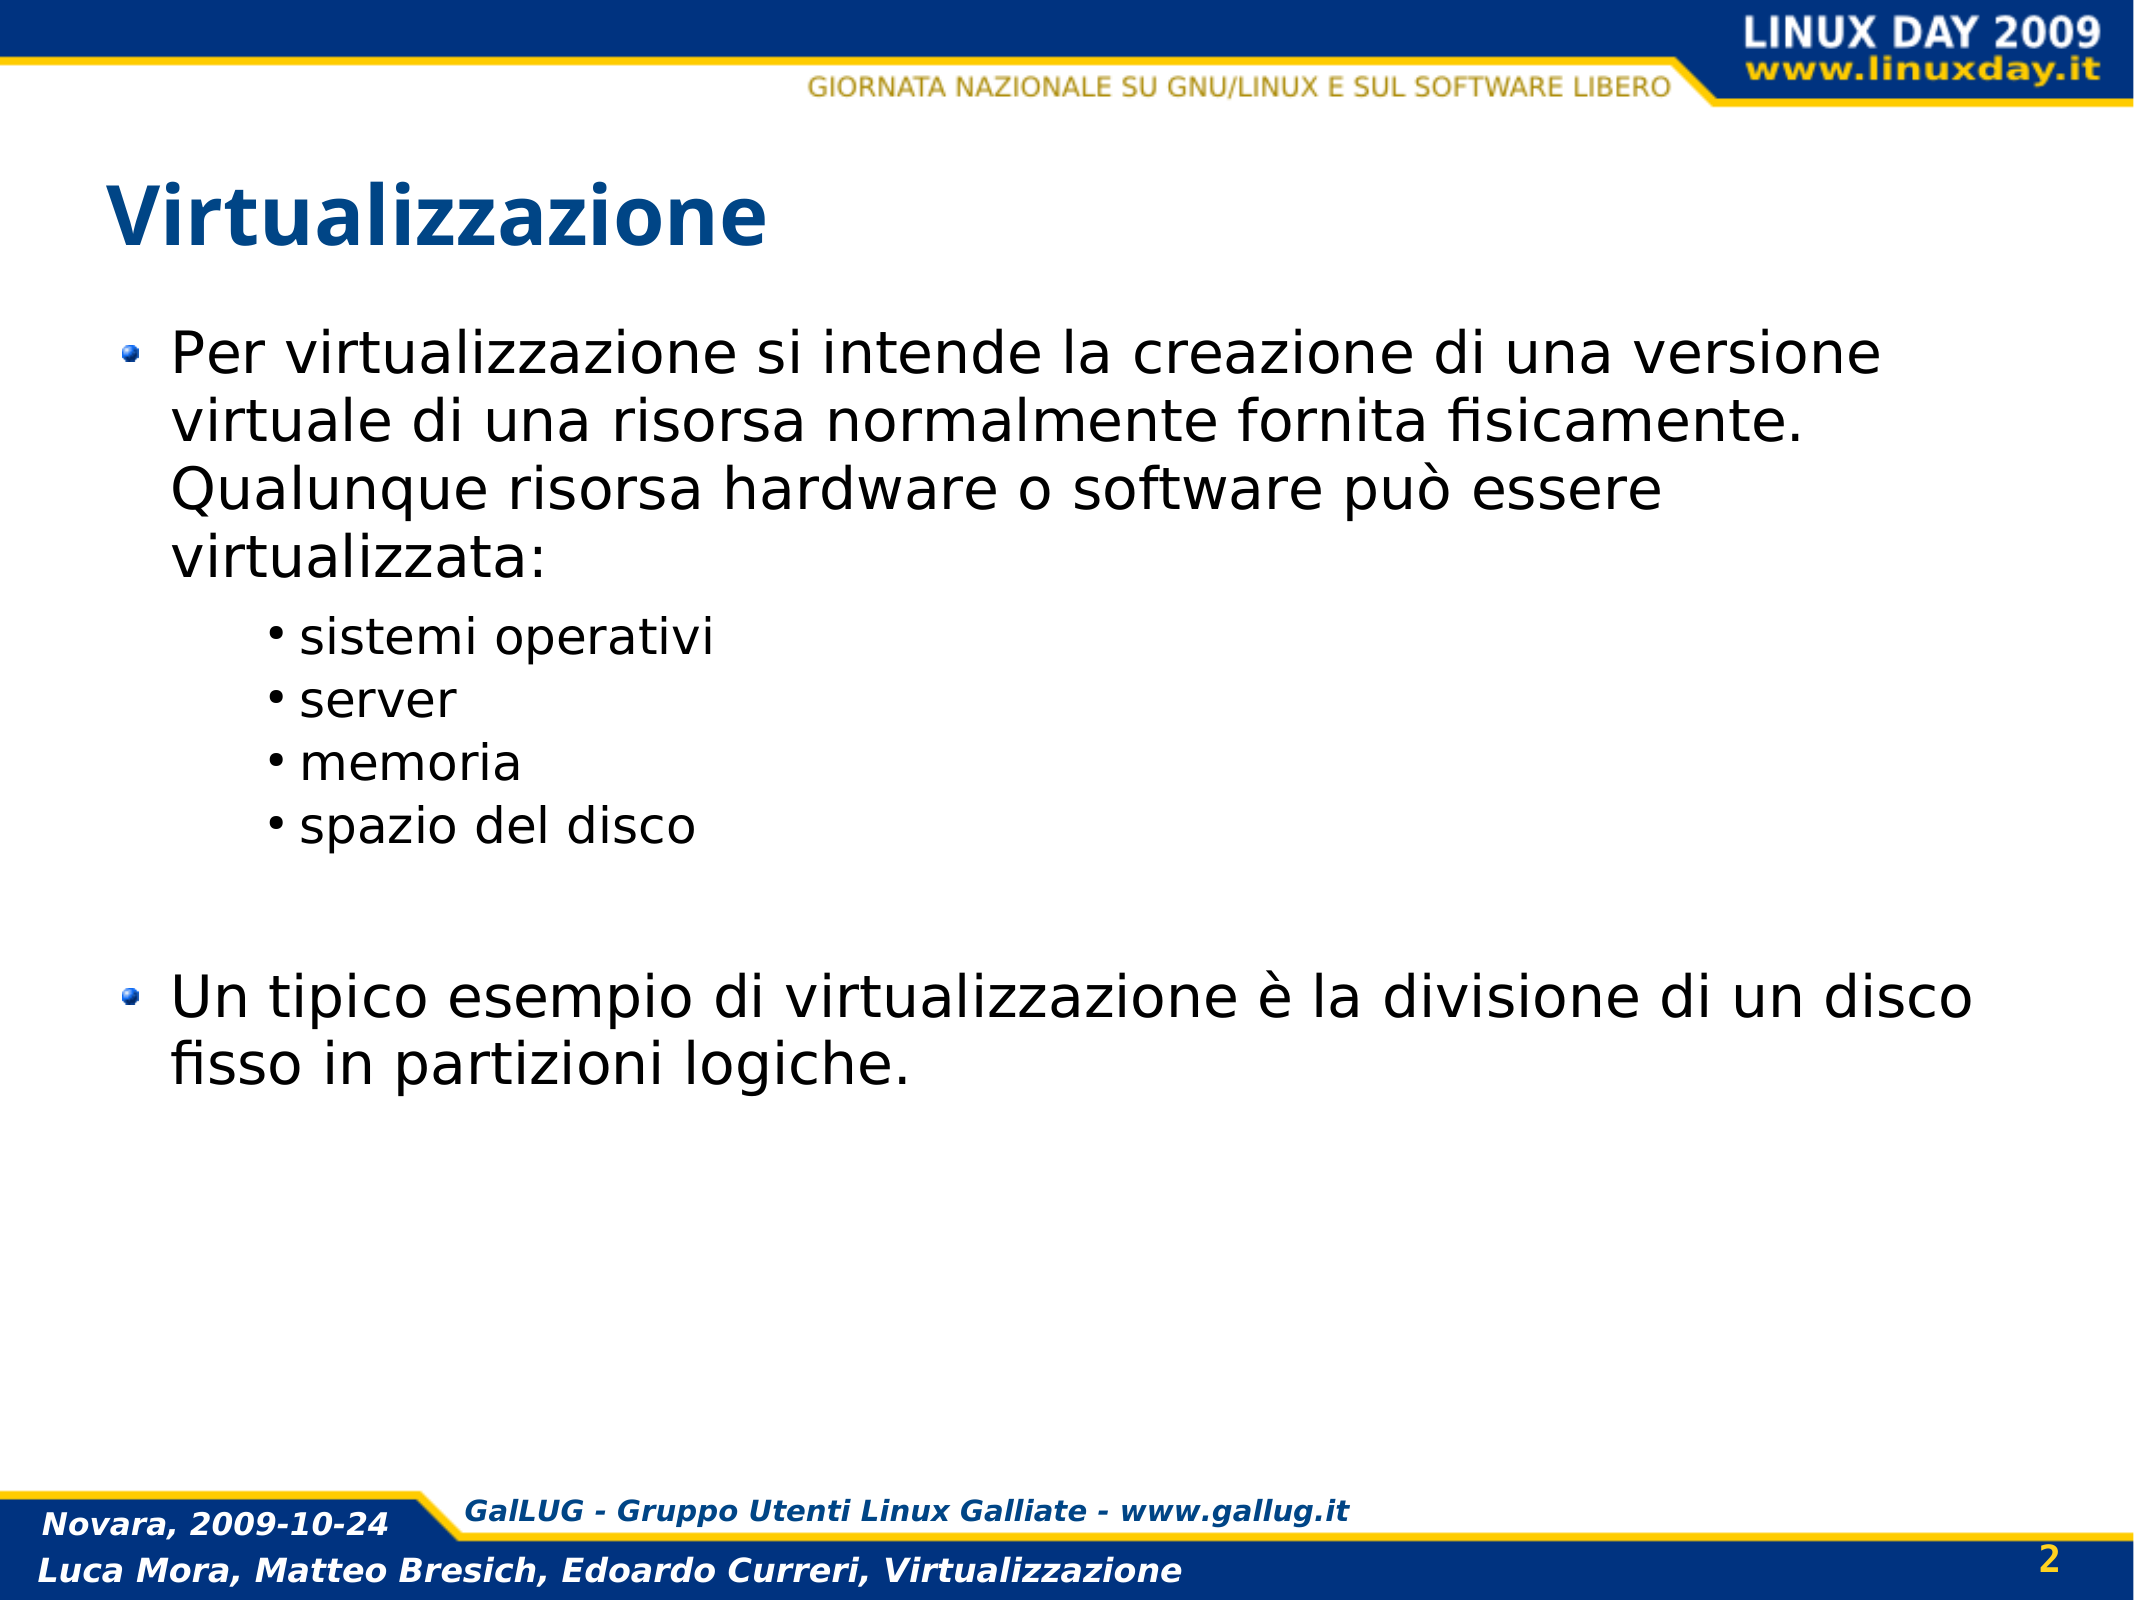

# Virtualizzazione
Per virtualizzazione si intende la creazione di una versione virtuale di una risorsa normalmente fornita fisicamente. Qualunque risorsa hardware o software può essere virtualizzata:
sistemi operativi
server
memoria
spazio del disco
Un tipico esempio di virtualizzazione è la divisione di un disco fisso in partizioni logiche.